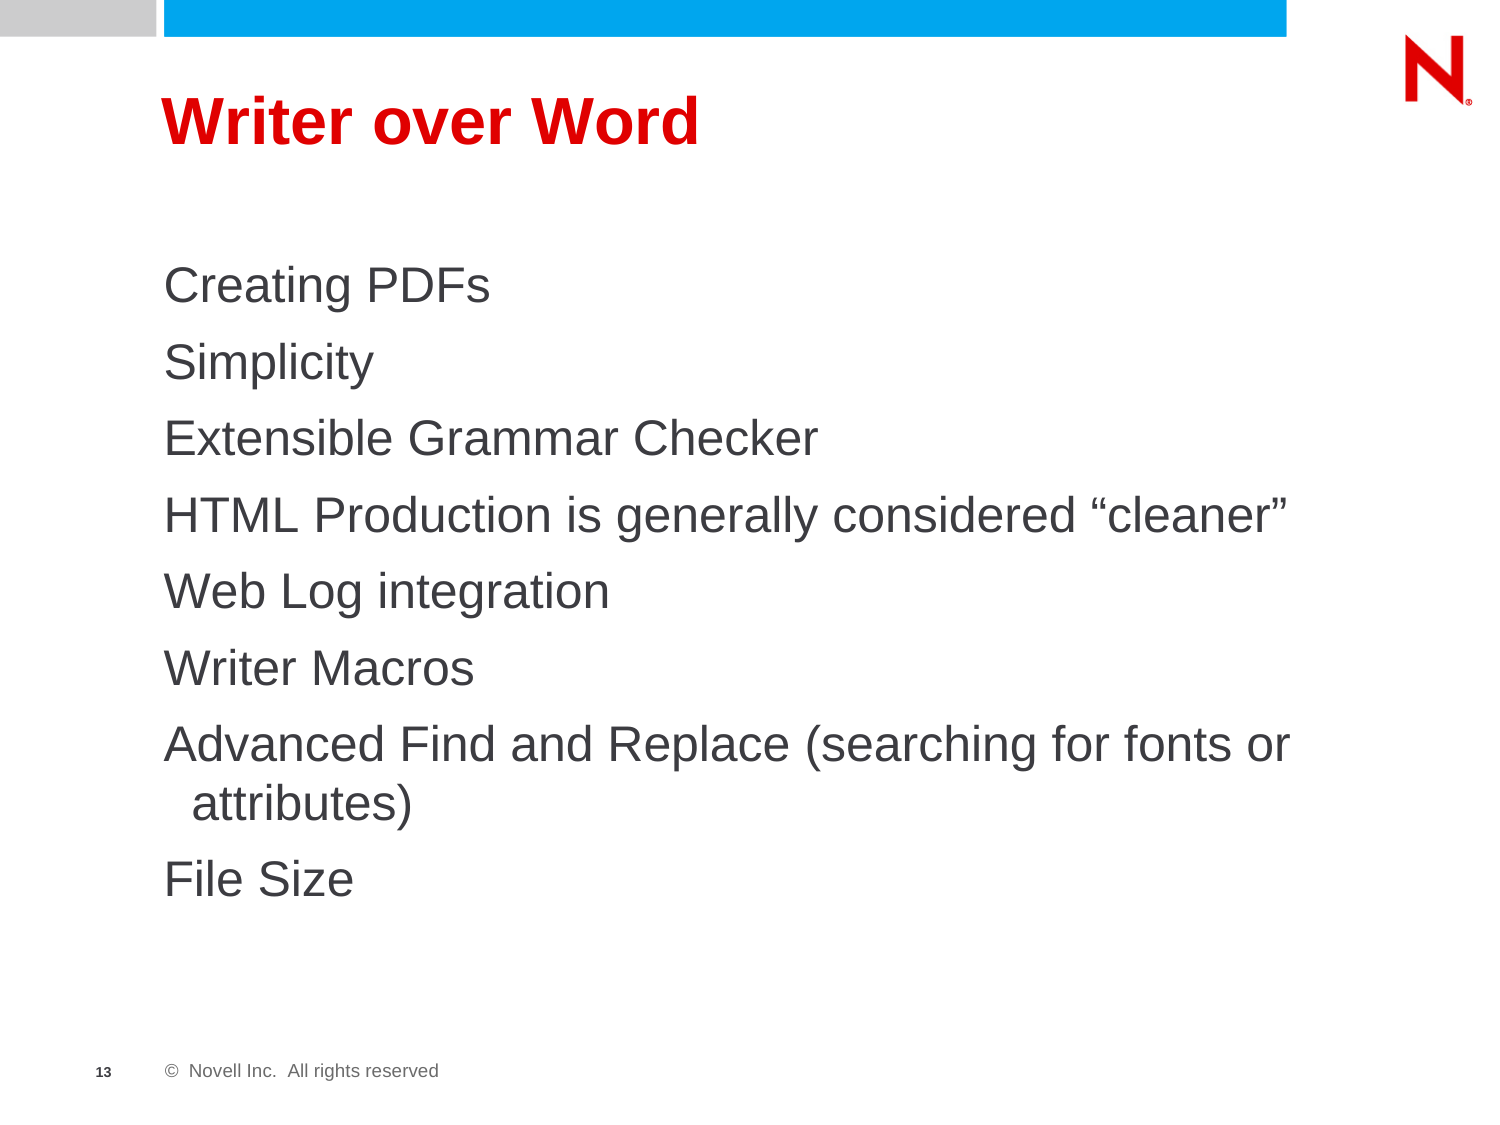

# Writer over Word
Creating PDFs
Simplicity
Extensible Grammar Checker
HTML Production is generally considered “cleaner”
Web Log integration
Writer Macros
Advanced Find and Replace (searching for fonts or attributes)
File Size